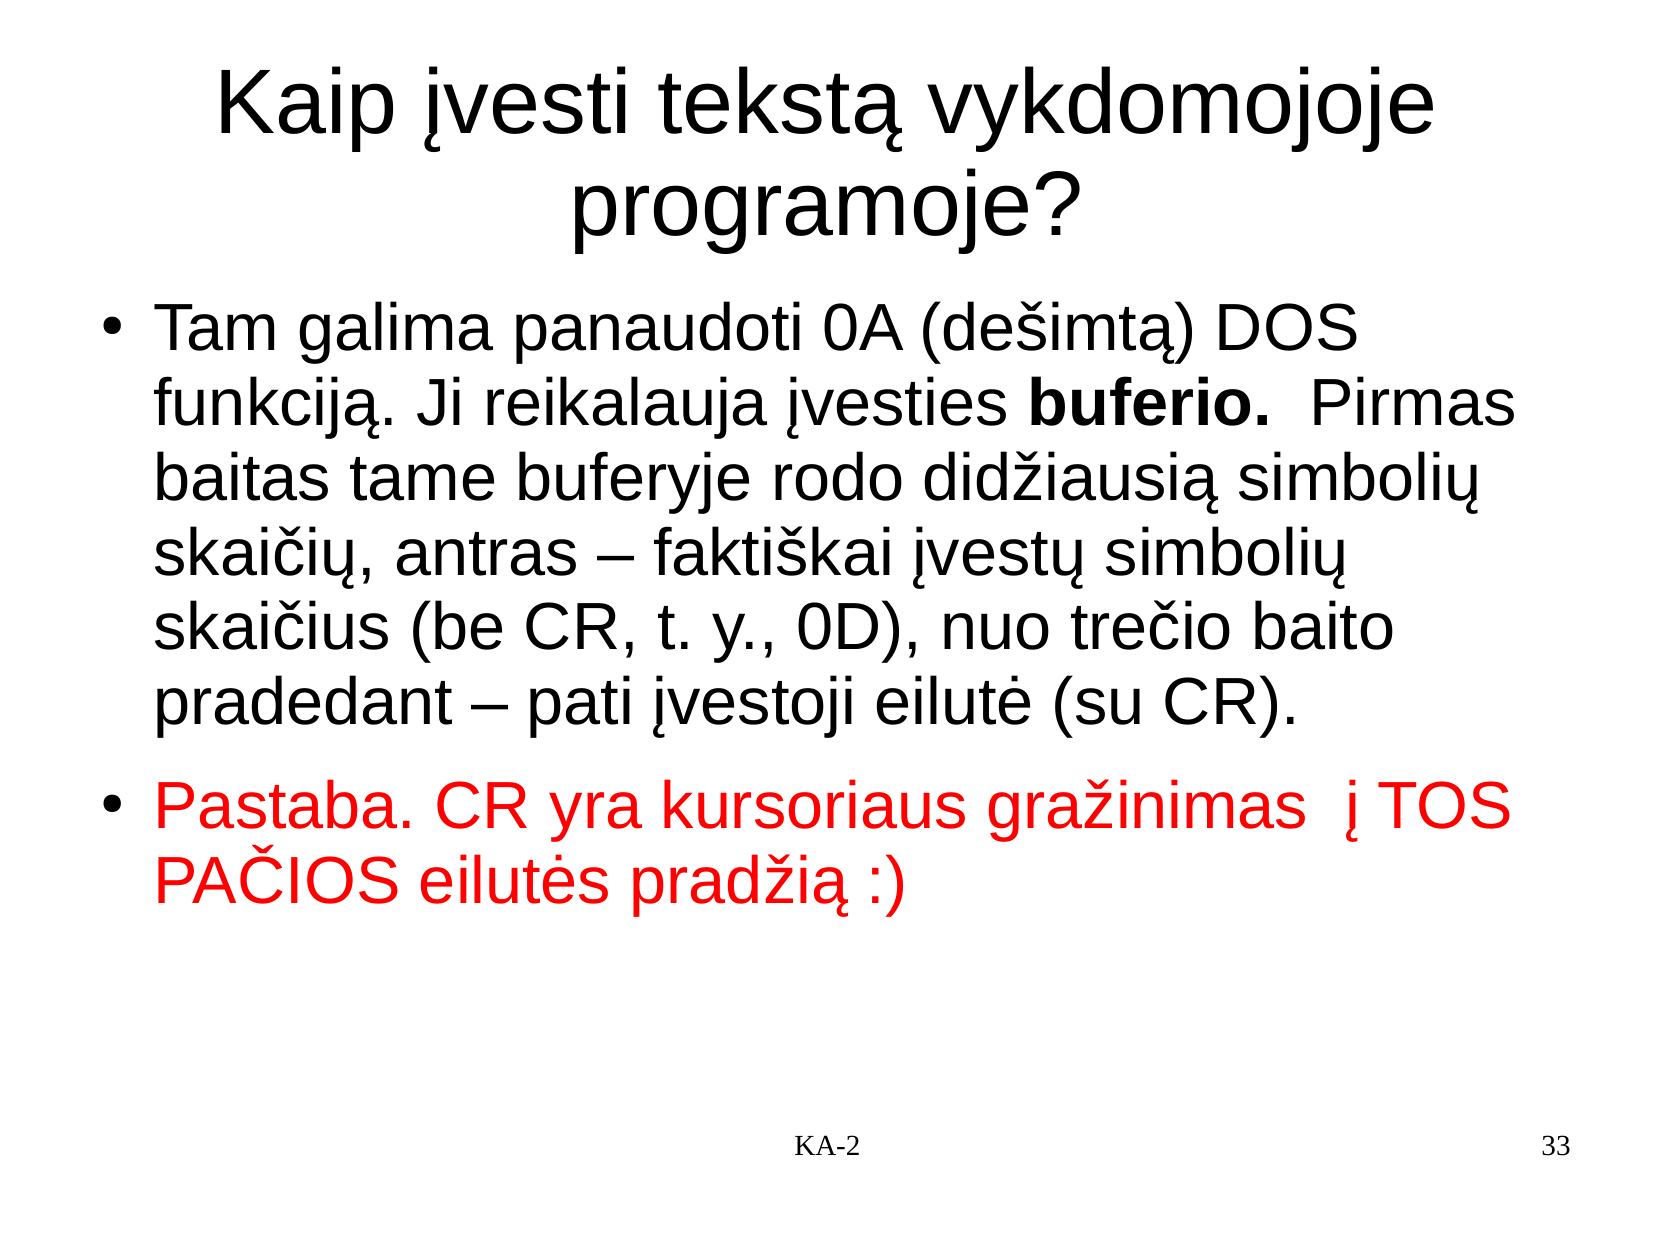

# Kaip įvesti tekstą vykdomojoje programoje?
Tam galima panaudoti 0A (dešimtą) DOS funkciją. Ji reikalauja įvesties buferio. Pirmas baitas tame buferyje rodo didžiausią simbolių skaičių, antras – faktiškai įvestų simbolių skaičius (be CR, t. y., 0D), nuo trečio baito pradedant – pati įvestoji eilutė (su CR).
Pastaba. CR yra kursoriaus gražinimas į TOS PAČIOS eilutės pradžią :)
KA-2
33